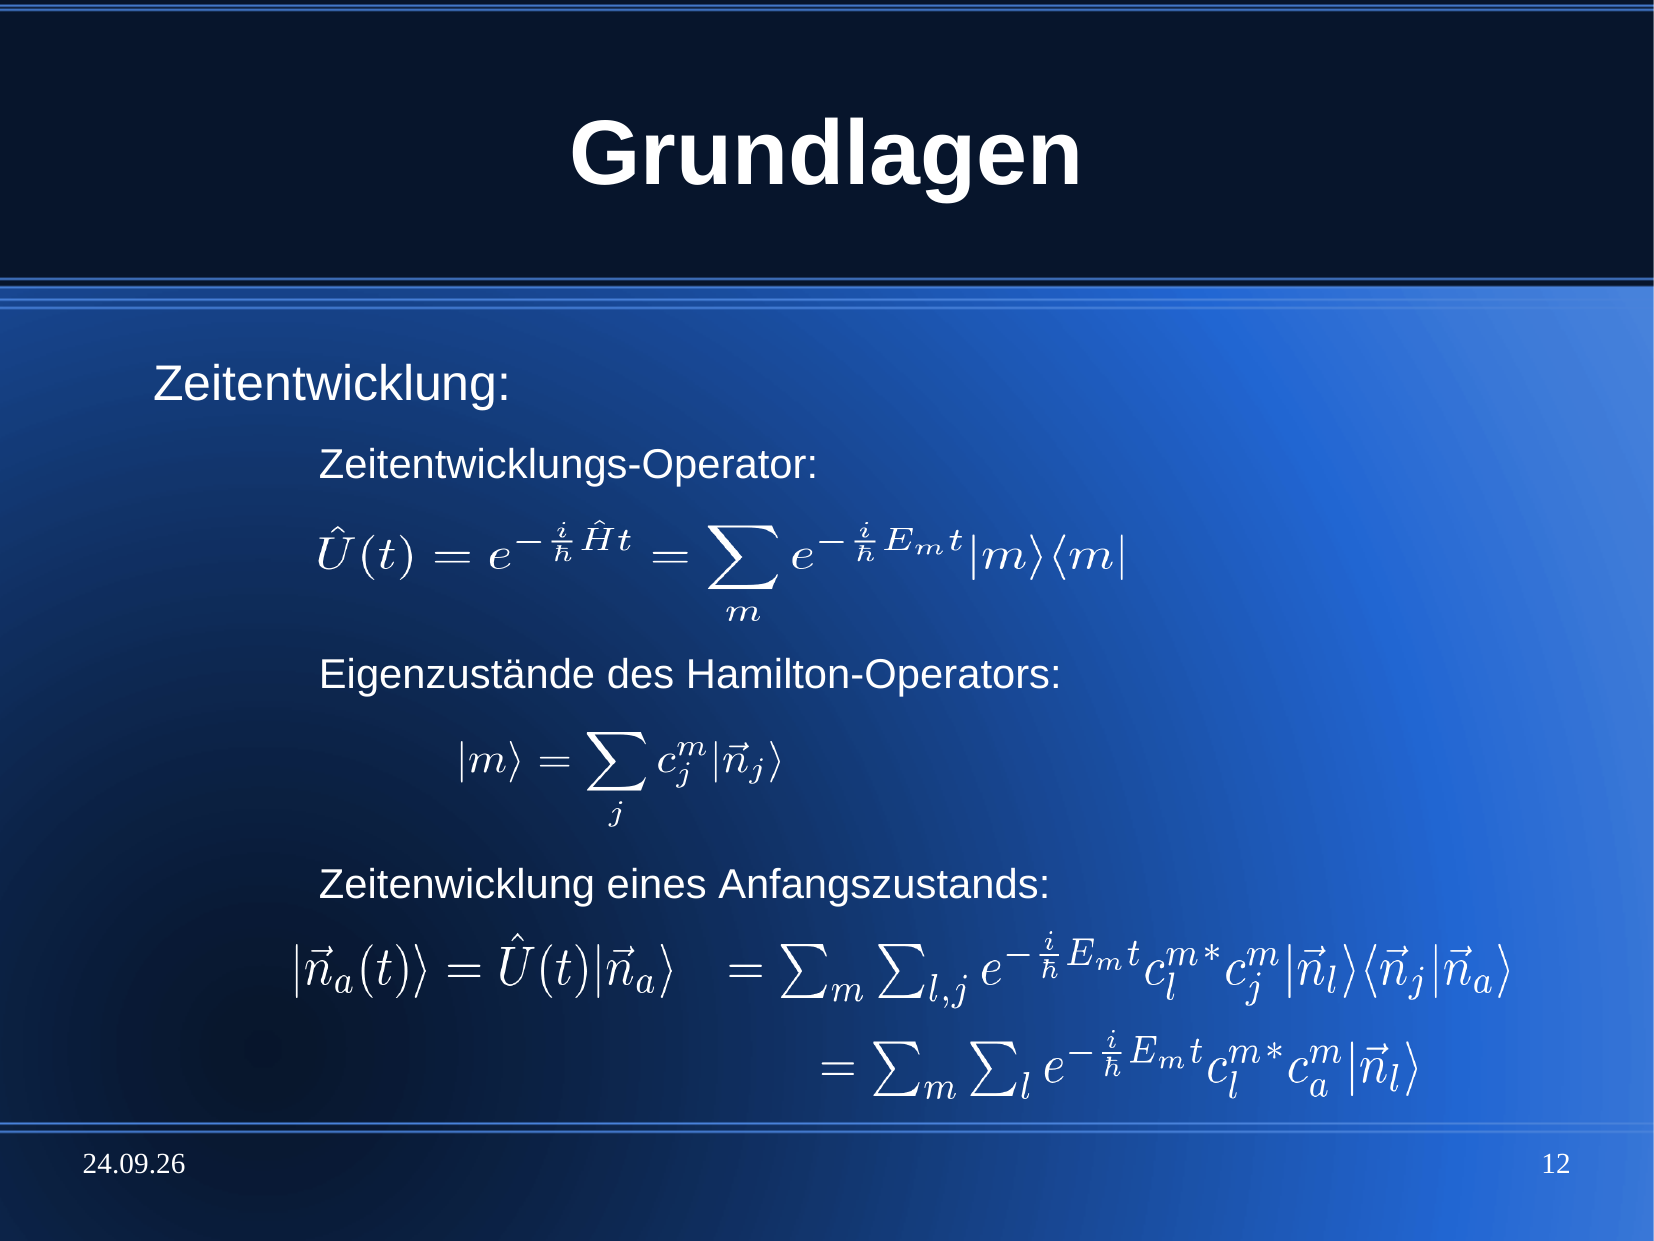

# Grundlagen
Zeitentwicklung:
Zeitentwicklungs-Operator:
Eigenzustände des Hamilton-Operators:
Zeitenwicklung eines Anfangszustands:
12